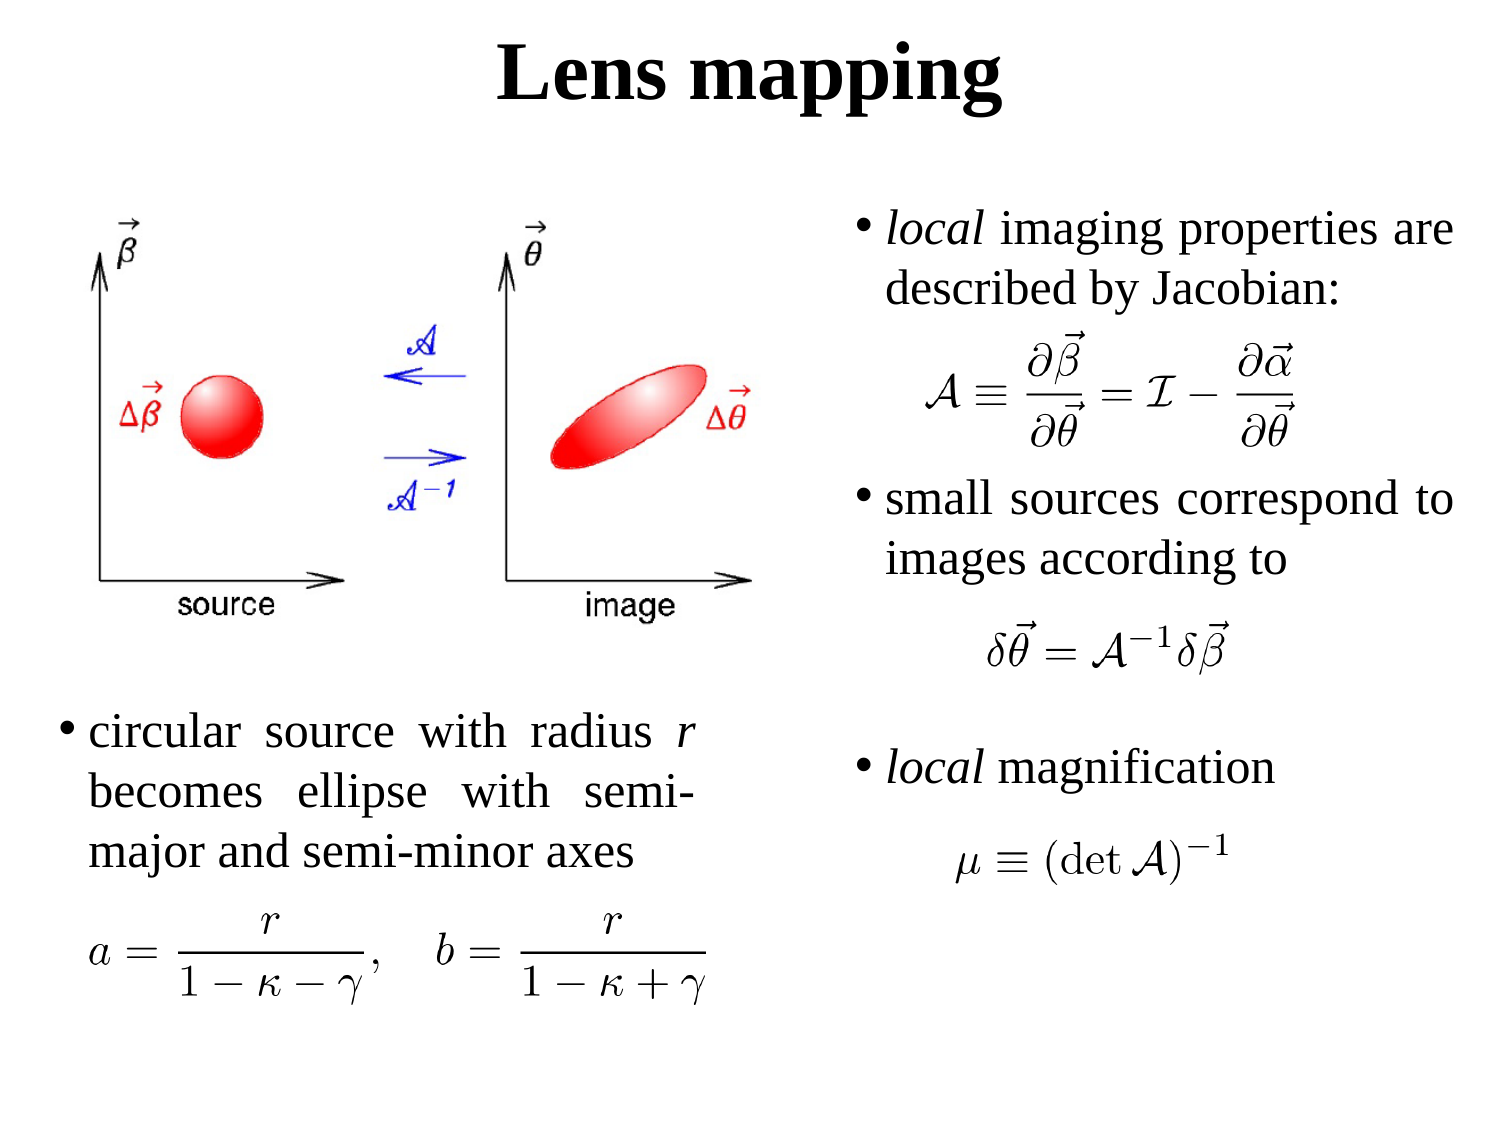

# Lens mapping
local imaging properties are described by Jacobian:
small sources correspond to images according to
local magnification
circular source with radius r becomes ellipse with semi-major and semi-minor axes